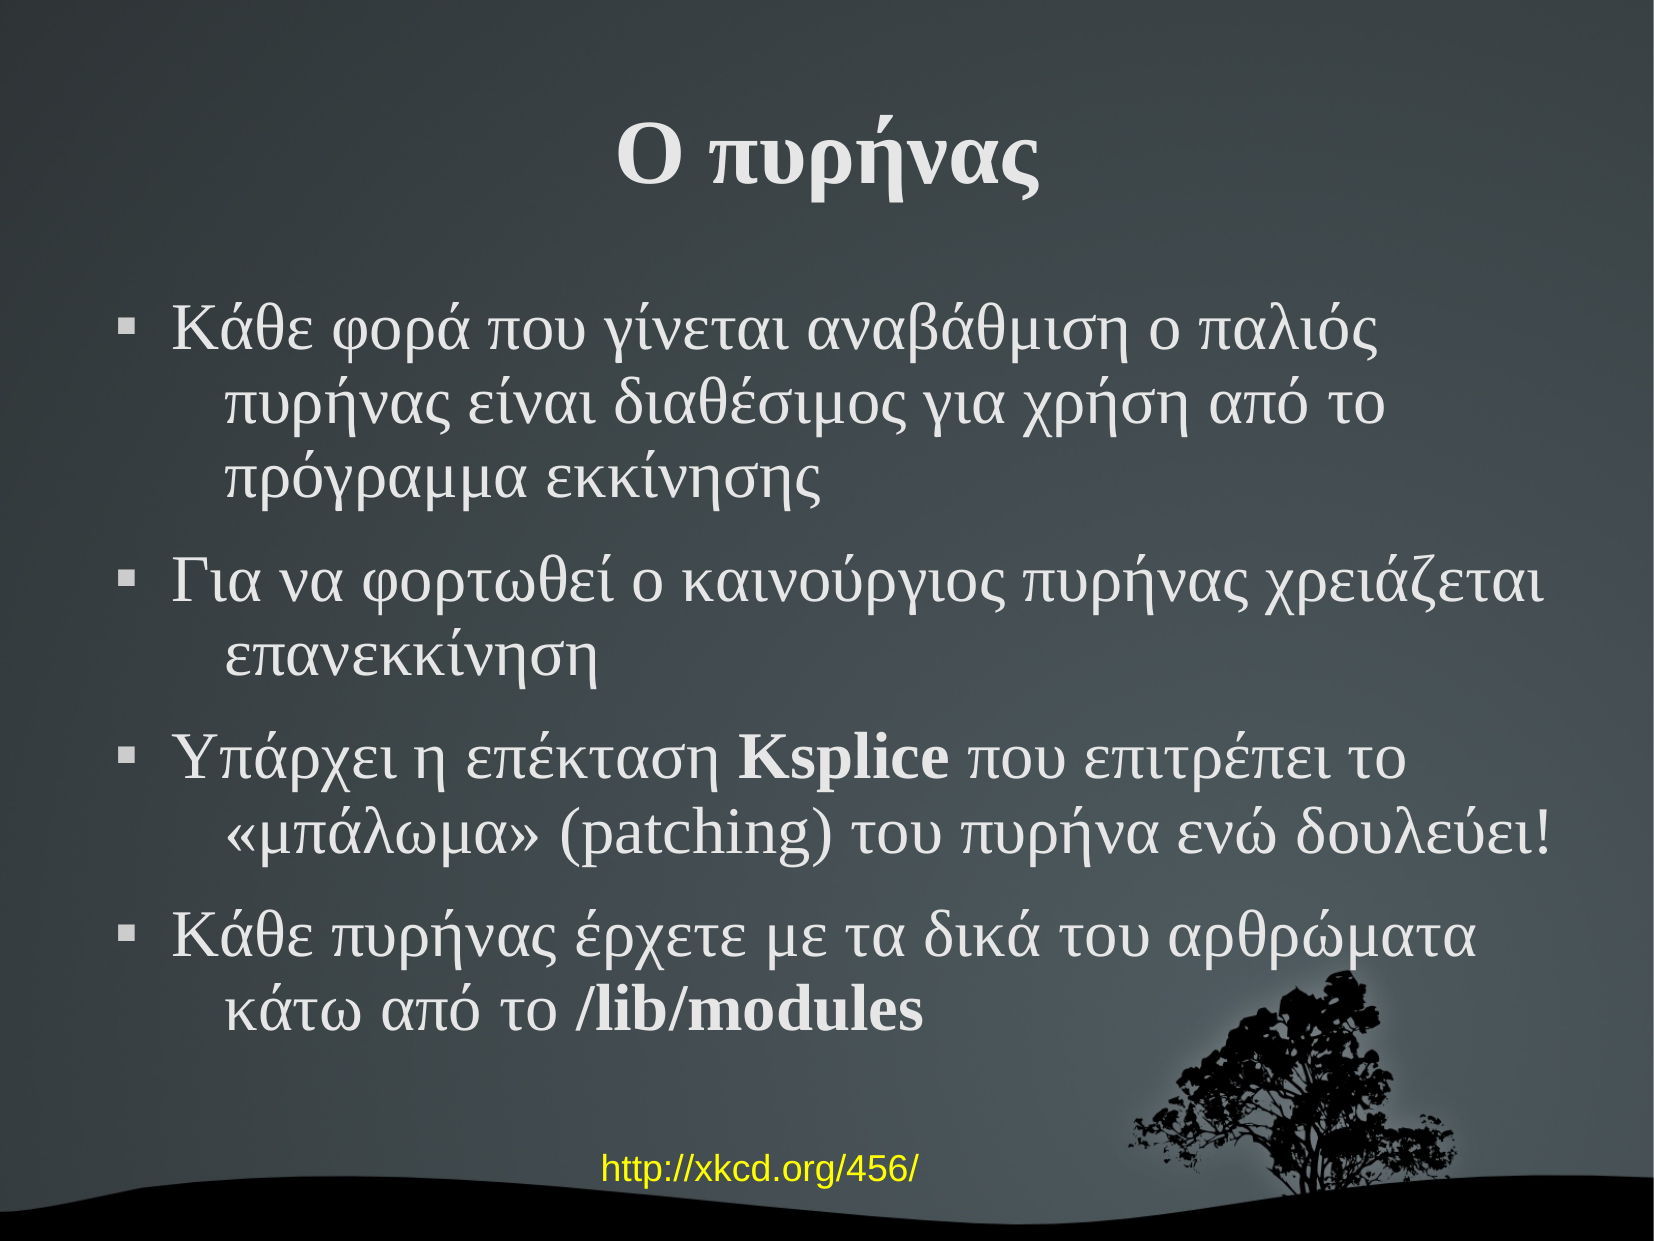

Ο πυρήνας
# Κάθε φορά που γίνεται αναβάθμιση ο παλιός πυρήνας είναι διαθέσιμος για χρήση από το πρόγραμμα εκκίνησης
Για να φορτωθεί ο καινούργιος πυρήνας χρειάζεται επανεκκίνηση
Υπάρχει η επέκταση Ksplice που επιτρέπει το «μπάλωμα» (patching) του πυρήνα ενώ δουλεύει!
Κάθε πυρήνας έρχετε με τα δικά του αρθρώματα κάτω από το /lib/modules
http://xkcd.org/456/